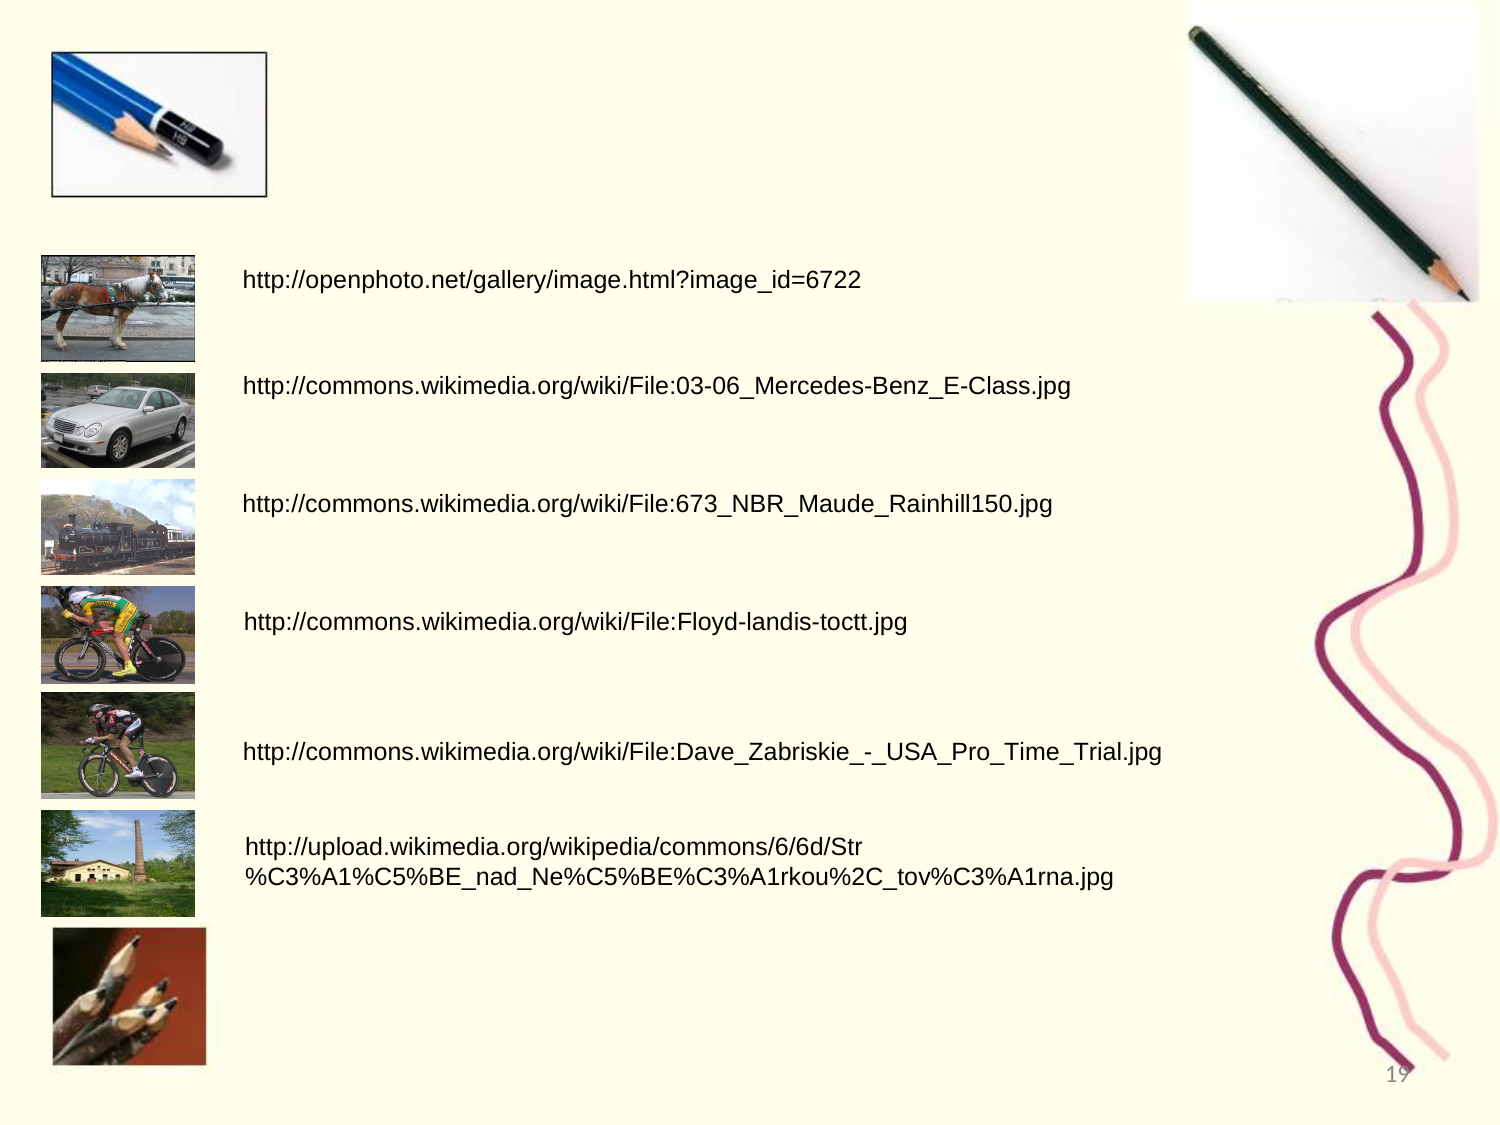

http://openphoto.net/gallery/image.html?image_id=6722
http://commons.wikimedia.org/wiki/File:03-06_Mercedes-Benz_E-Class.jpg
http://commons.wikimedia.org/wiki/File:673_NBR_Maude_Rainhill150.jpg
http://commons.wikimedia.org/wiki/File:Floyd-landis-toctt.jpg
http://commons.wikimedia.org/wiki/File:Dave_Zabriskie_-_USA_Pro_Time_Trial.jpg
http://upload.wikimedia.org/wikipedia/commons/6/6d/Str%C3%A1%C5%BE_nad_Ne%C5%BE%C3%A1rkou%2C_tov%C3%A1rna.jpg
19